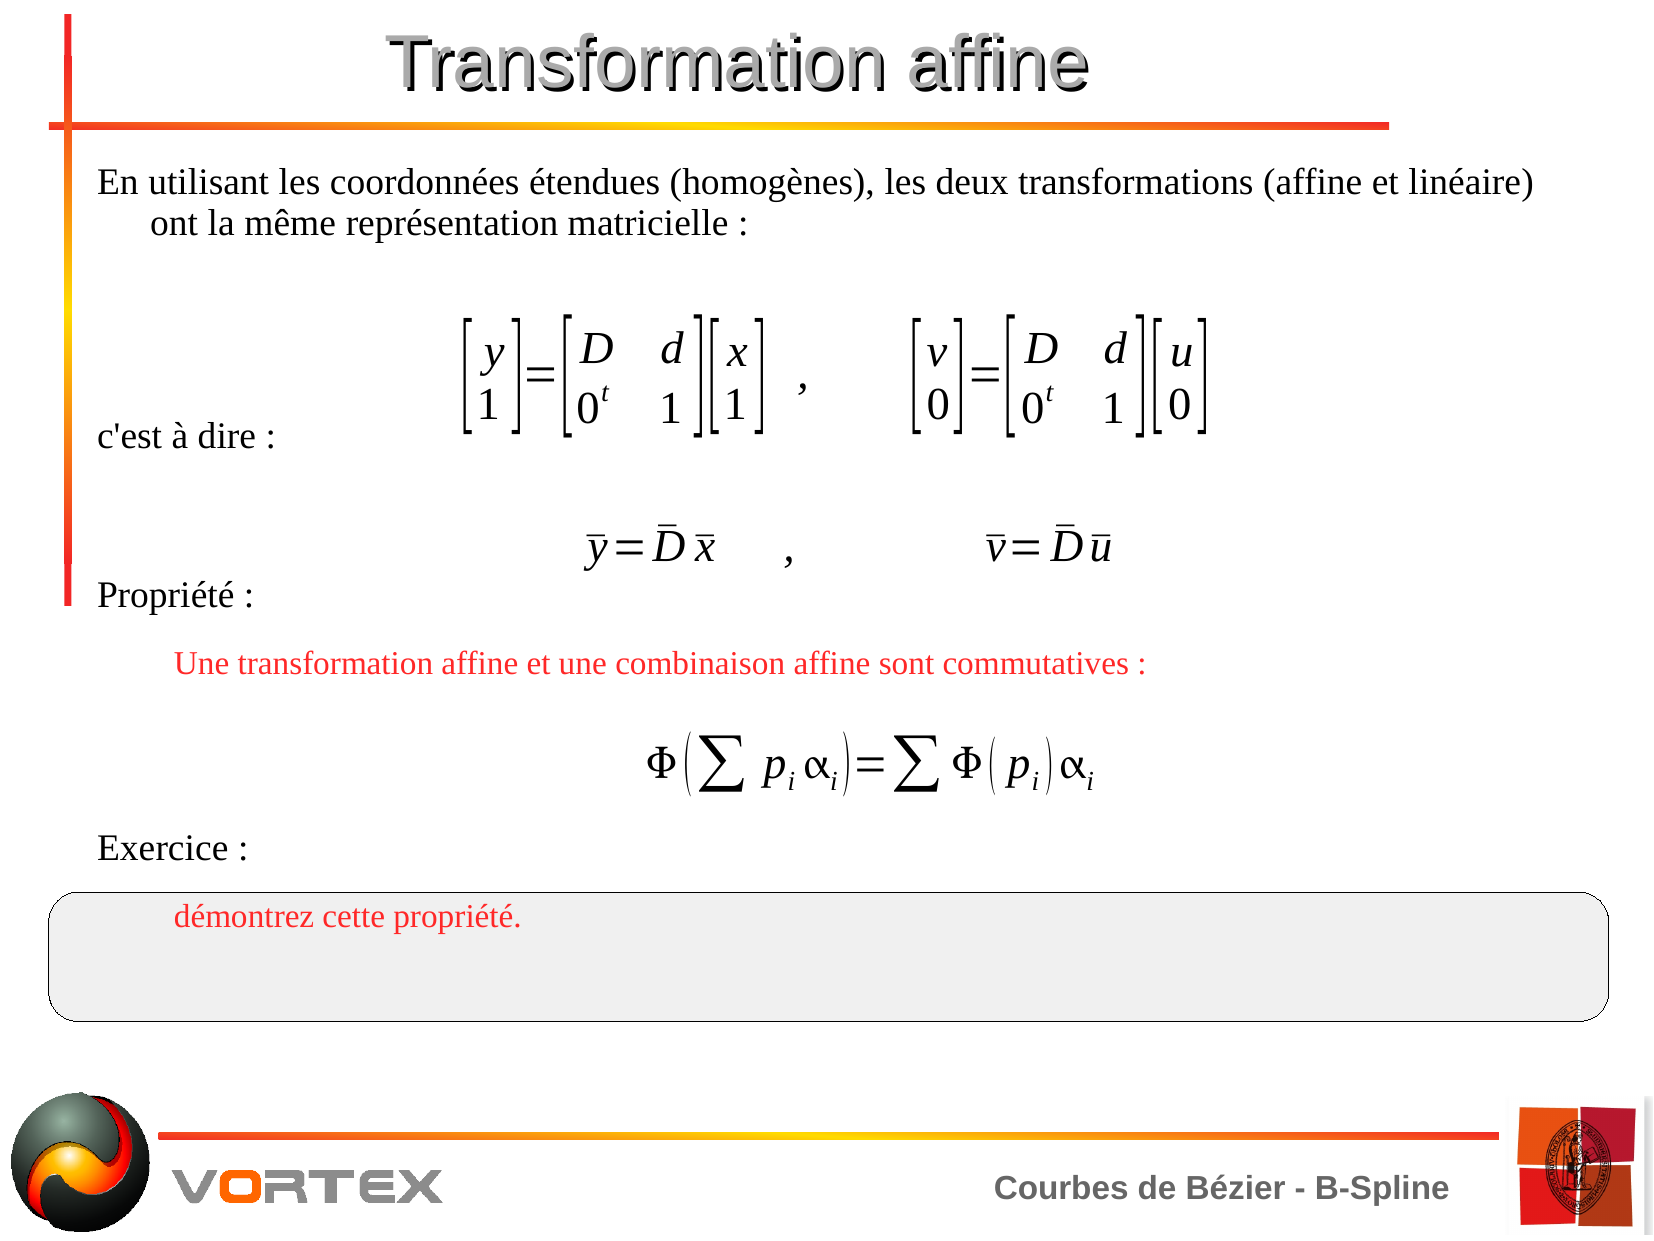

# Transformation affine
En utilisant les coordonnées étendues (homogènes), les deux transformations (affine et linéaire) ont la même représentation matricielle :
c'est à dire :
Propriété :
Une transformation affine et une combinaison affine sont commutatives :
Exercice :
démontrez cette propriété.